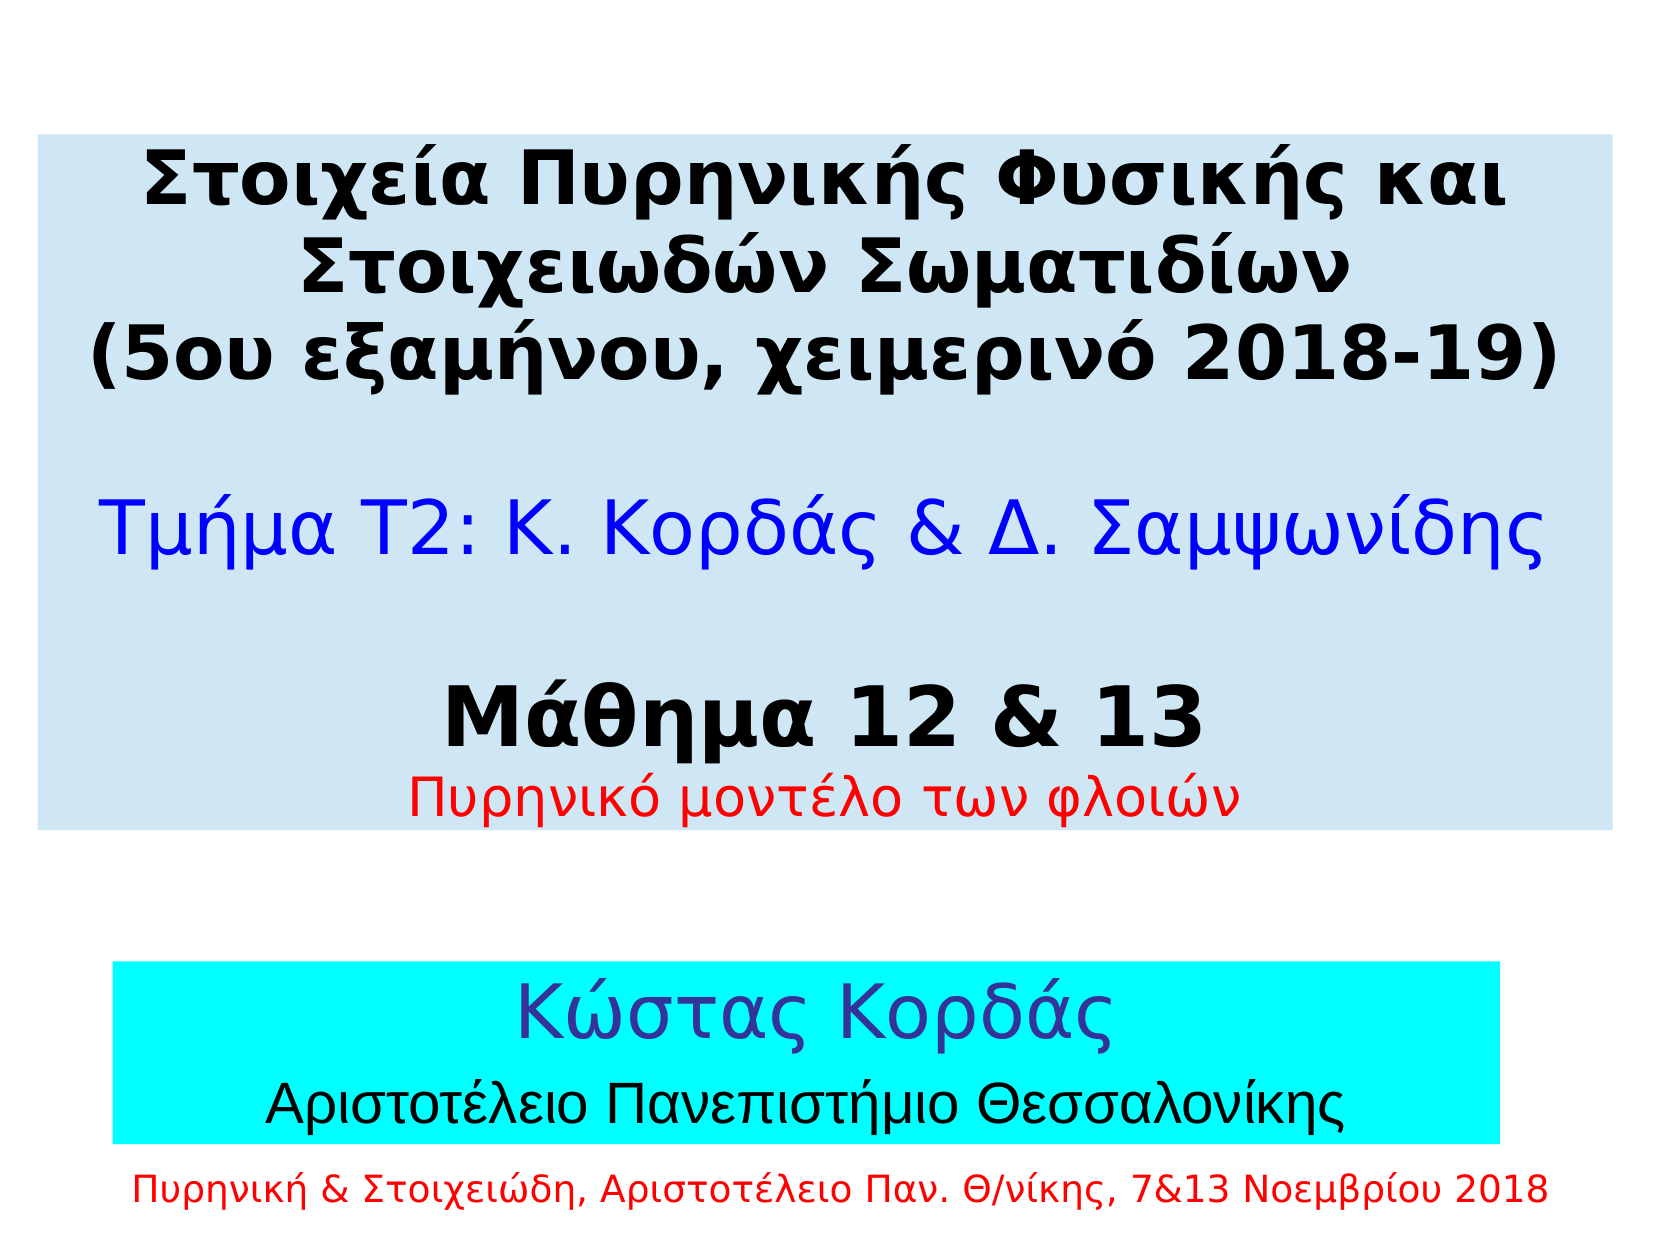

# Στοιχεία Πυρηνικής Φυσικής και Στοιχειωδών Σωματιδίων (5ου εξαμήνου, χειμερινό 2018-19) Τμήμα T2: Κ. Κορδάς & Δ. Σαμψωνίδης Μάθημα 12 & 13 Πυρηνικό μοντέλο των φλοιών
 Κώστας Κορδάς
Αριστοτέλειο Πανεπιστήμιο Θεσσαλονίκης
Πυρηνική & Στοιχειώδη, Αριστοτέλειο Παν. Θ/νίκης, 7&13 Νοεμβρίου 2018